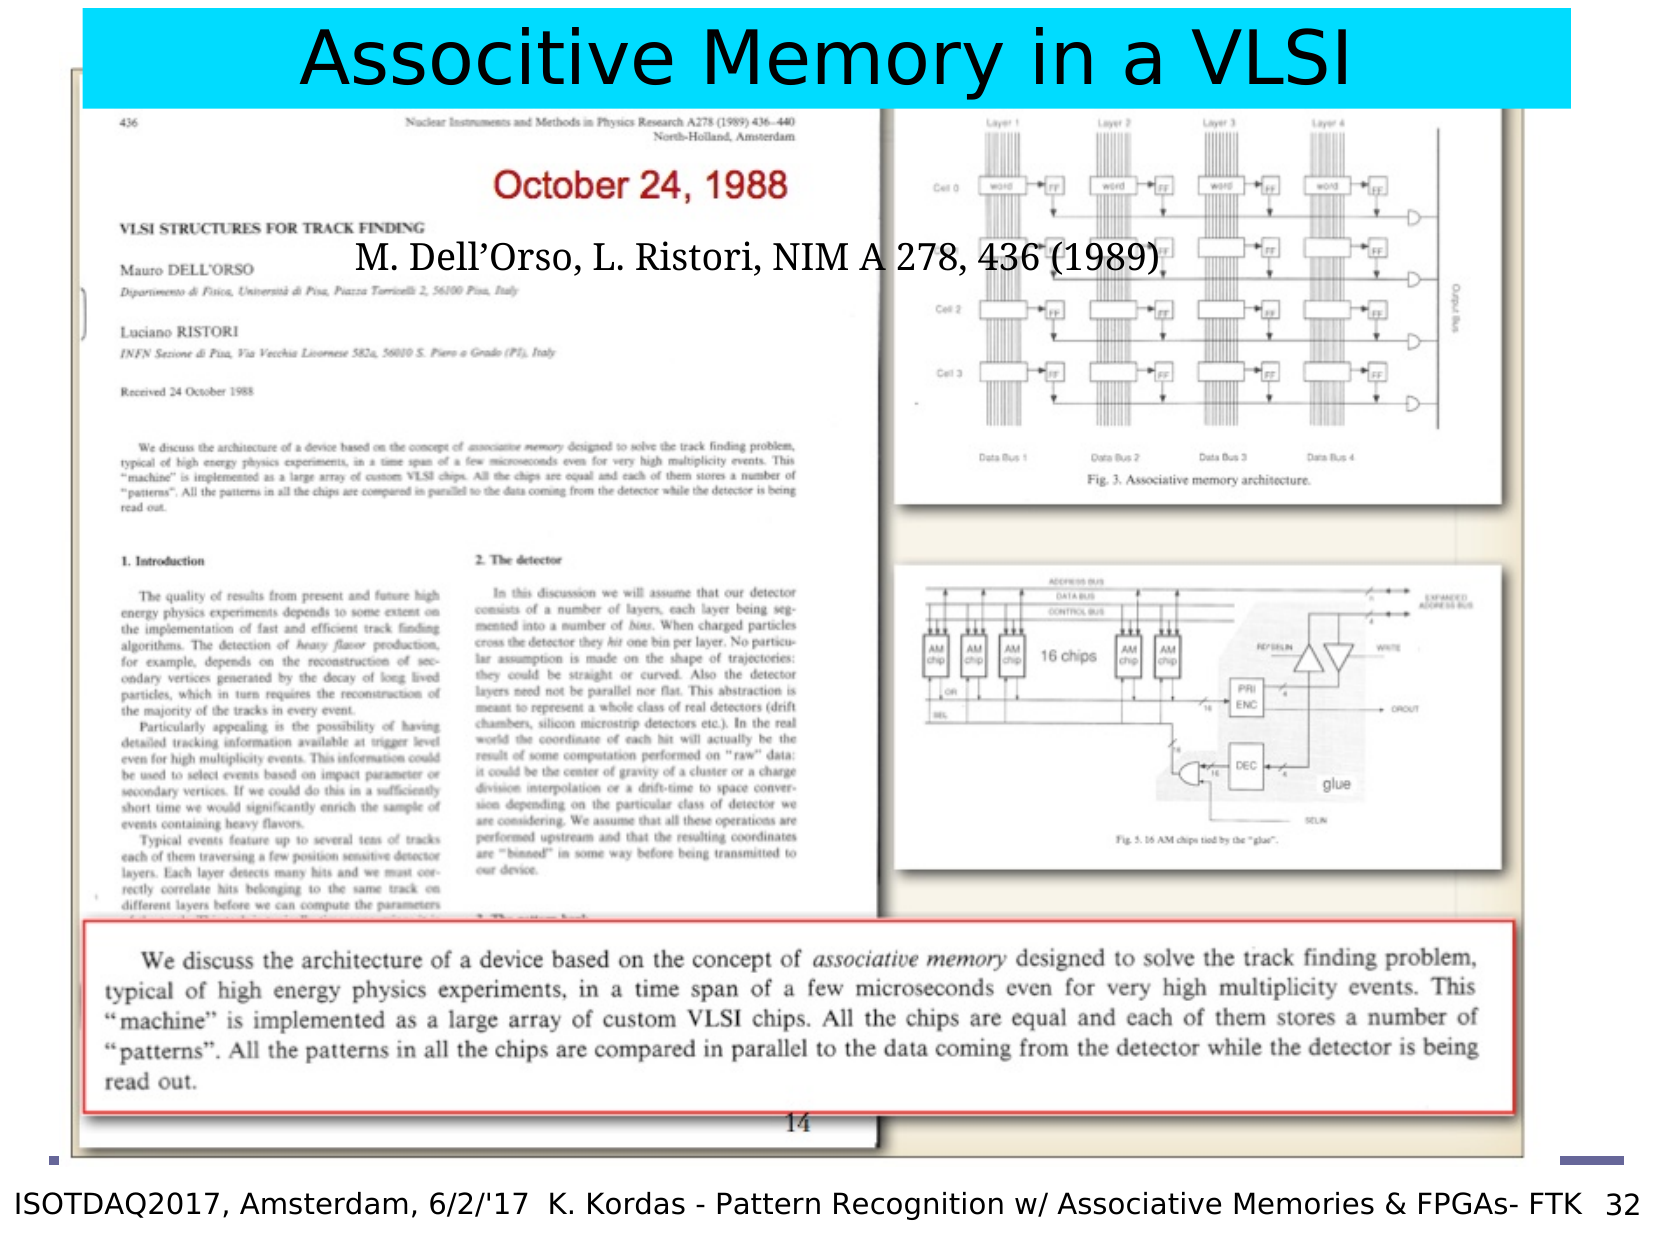

# Associtive Memory in a VLSI
M. Dell’Orso, L. Ristori, NIM A 278, 436 (1989)
ISOTDAQ2017, Amsterdam, 6/2/'17
K. Kordas - Pattern Recognition w/ Associative Memories & FPGAs- FTK
32